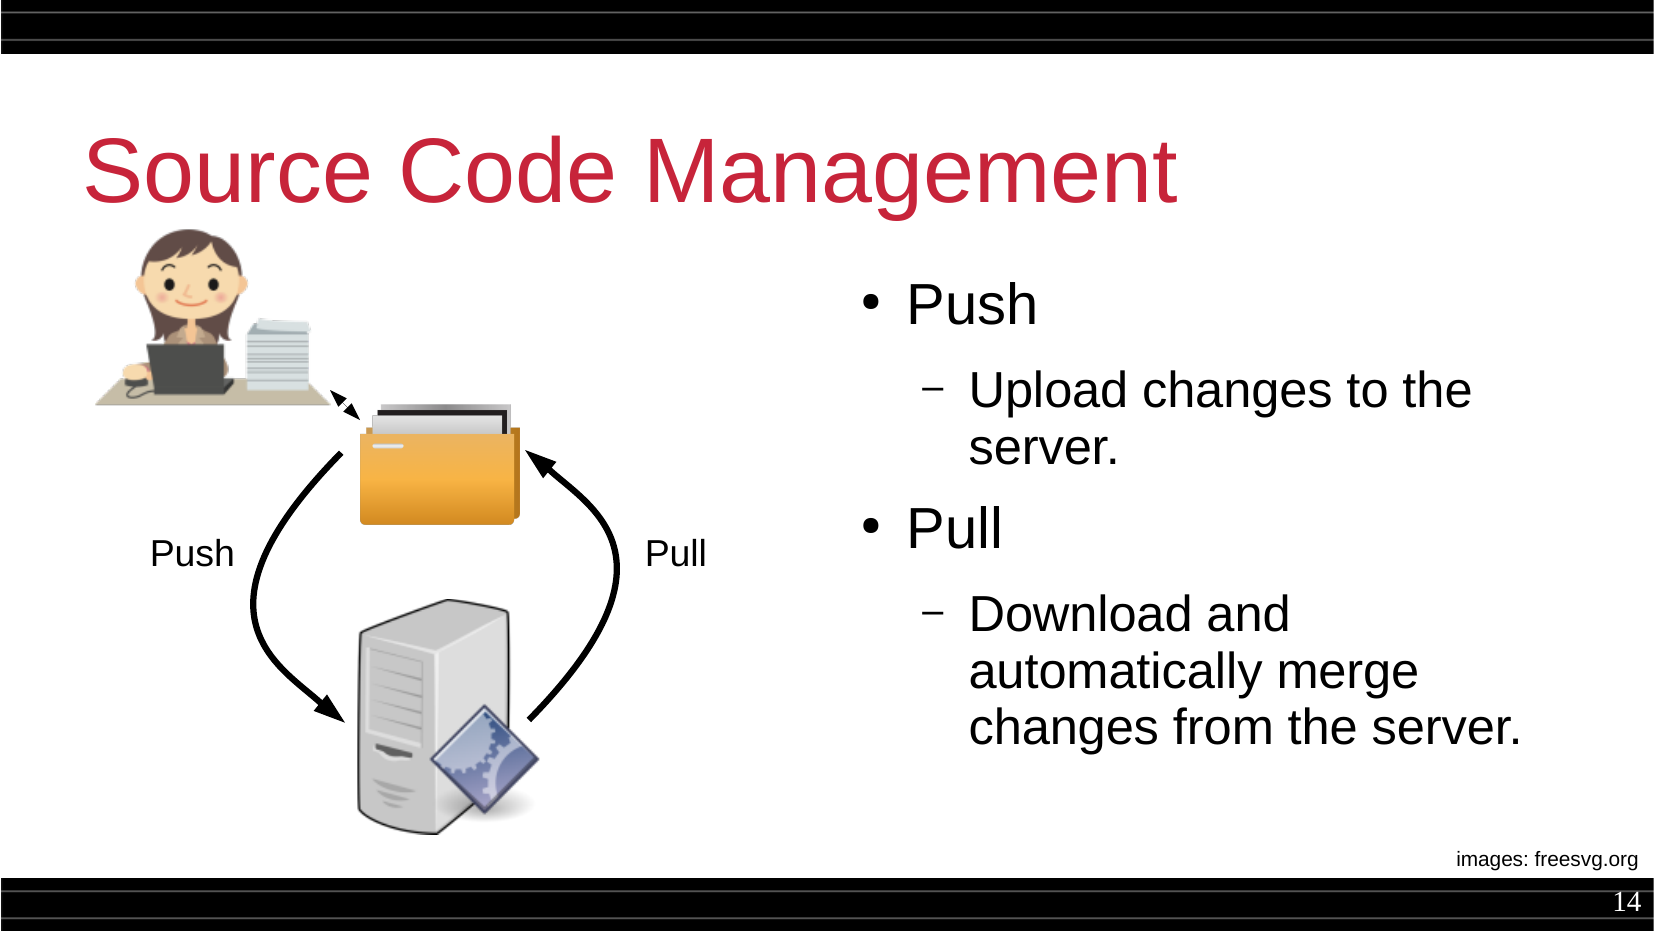

# Source Code Management
Push
Upload changes to the server.
Pull
Download and automatically merge changes from the server.
Push
Pull
images: freesvg.org